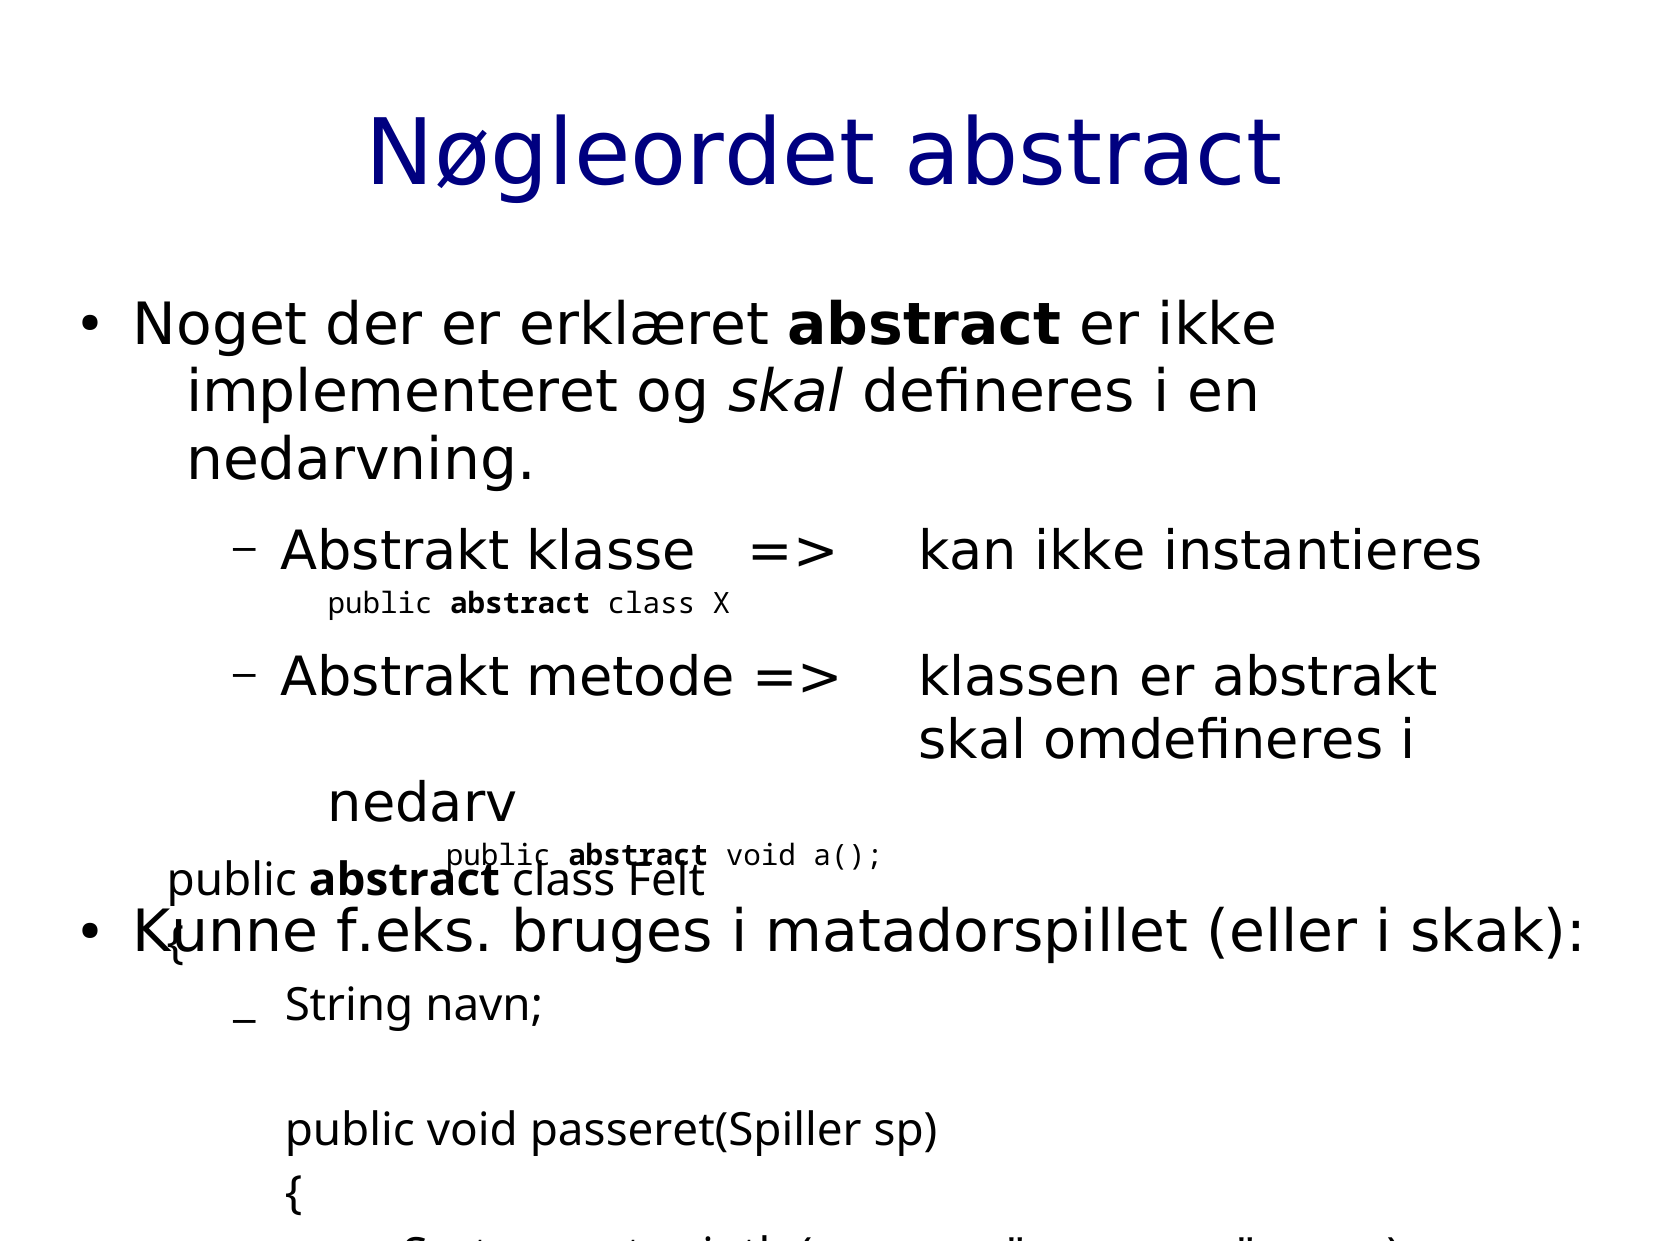

# Nøgleordet abstract
Noget der er erklæret abstract er ikke implementeret og skal defineres i en nedarvning.
Abstrakt klasse =>	kan ikke instantieres
public abstract class X
Abstrakt metode =>	klassen er abstrakt
 			skal omdefineres i nedarv
	public abstract void a();
Kunne f.eks. bruges i matadorspillet (eller i skak):
public abstract class Felt
{
	String navn;
	public void passeret(Spiller sp)
	{
		System.out.println(sp.navn+" passerer "+navn);
	}
	public abstract void landet(Spiller sp);
}